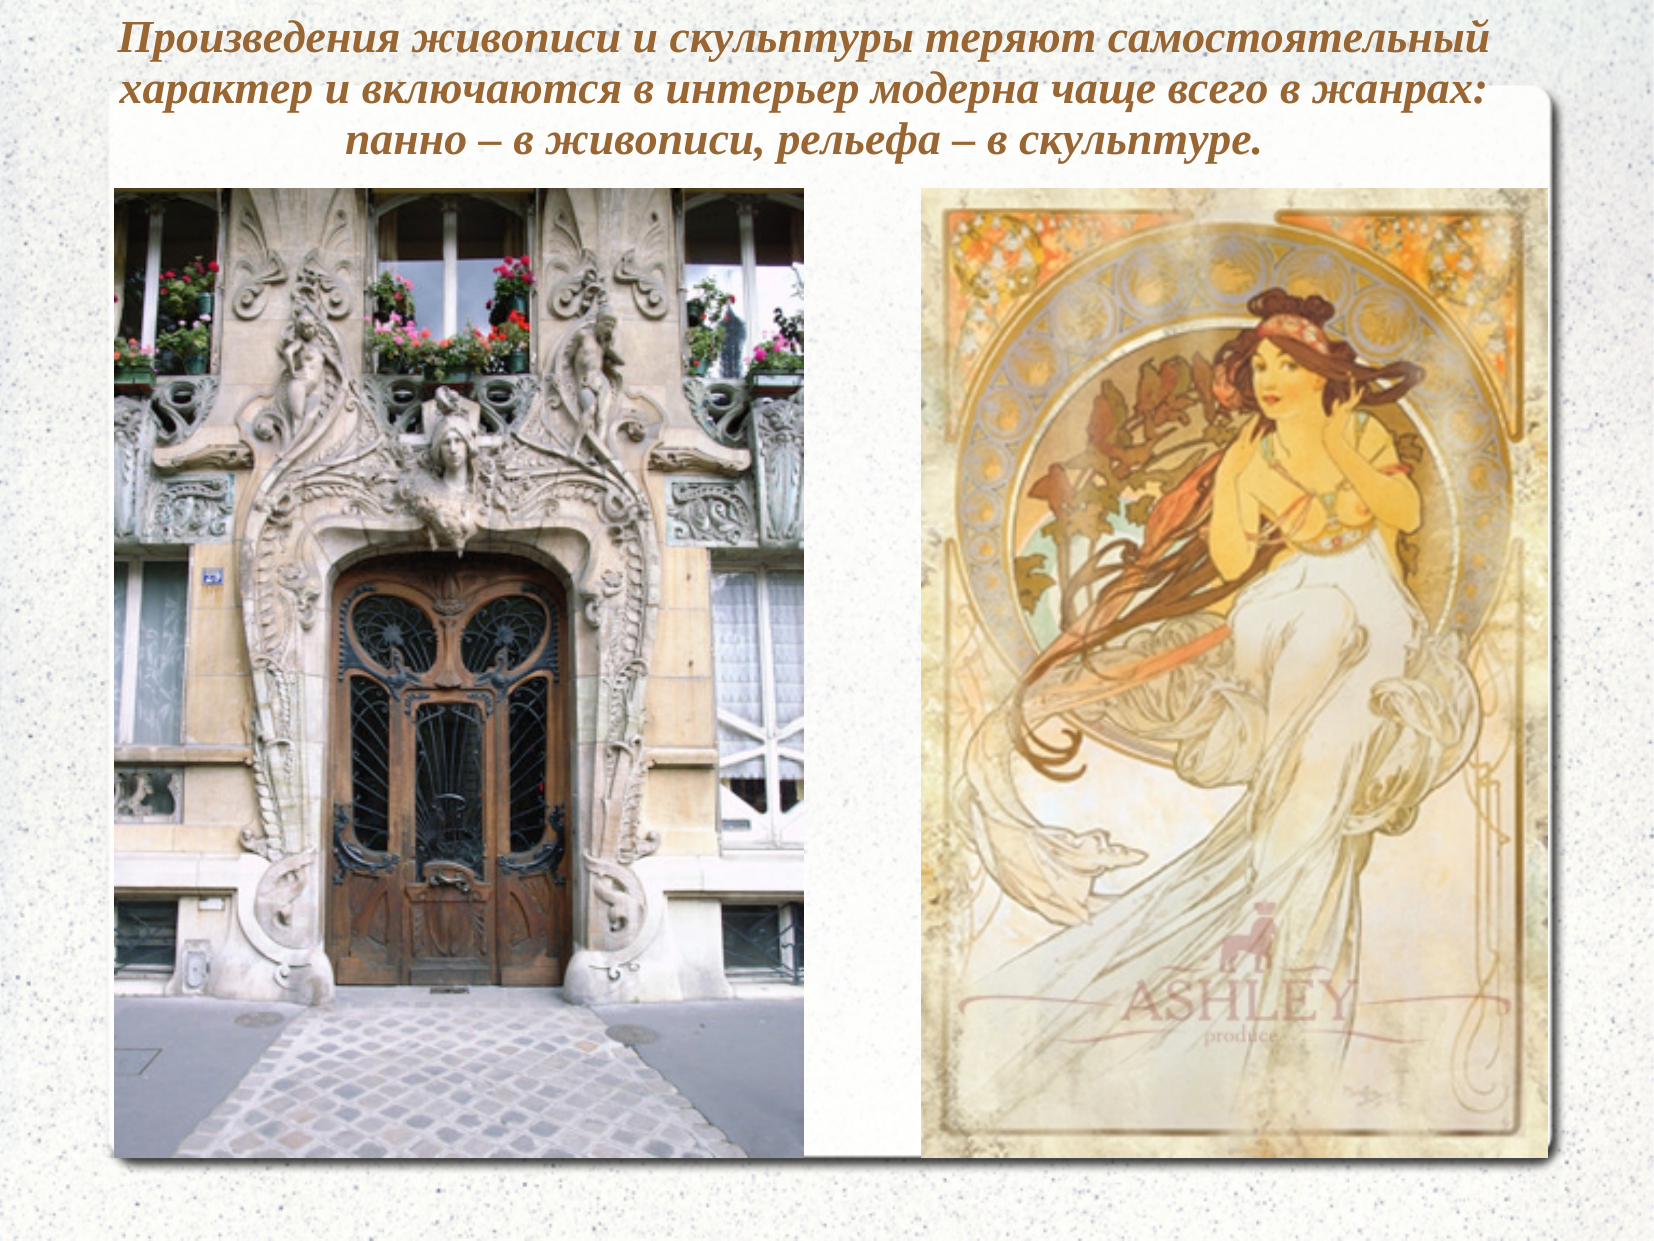

# Произведения живописи и скульптуры теряют самостоятельный характер и включаются в интерьер модерна чаще всего в жанрах: панно – в живописи, рельефа – в скульптуре.